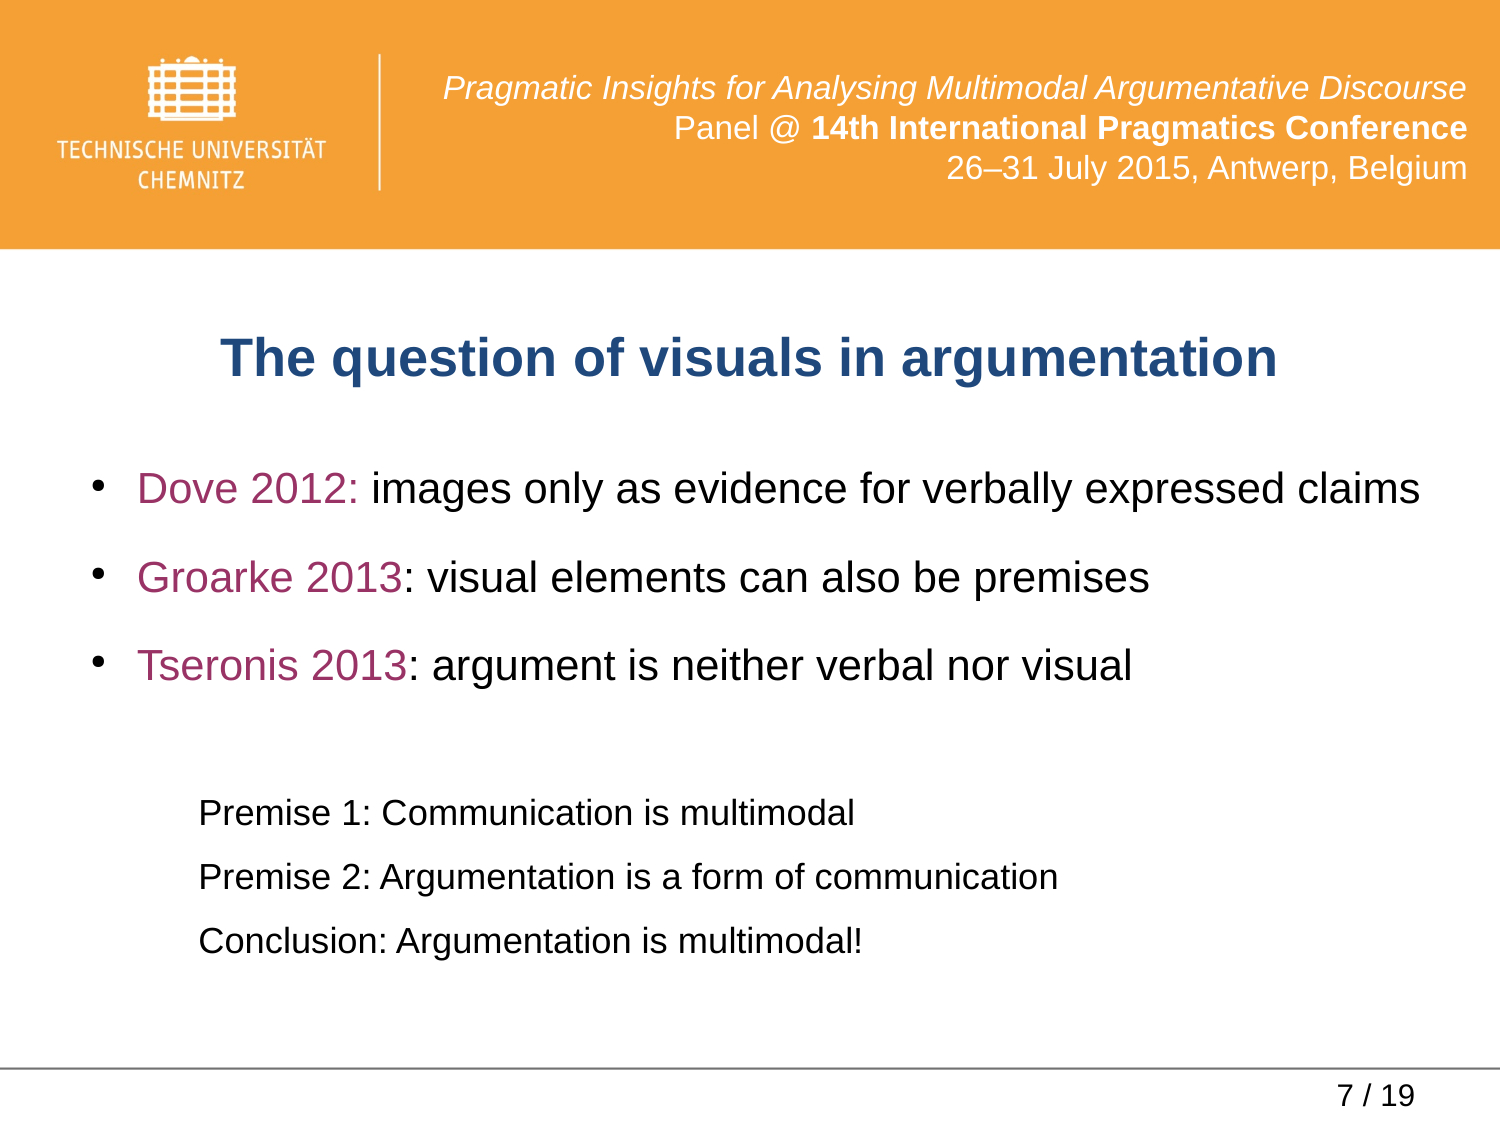

#
Pragmatic Insights for Analysing Multimodal Argumentative Discourse
Panel @ 14th International Pragmatics Conference
26–31 July 2015, Antwerp, Belgium
The question of visuals in argumentation
Dove 2012: images only as evidence for verbally expressed claims
Groarke 2013: visual elements can also be premises
Tseronis 2013: argument is neither verbal nor visual
Premise 1: Communication is multimodal
Premise 2: Argumentation is a form of communication
Conclusion: Argumentation is multimodal!